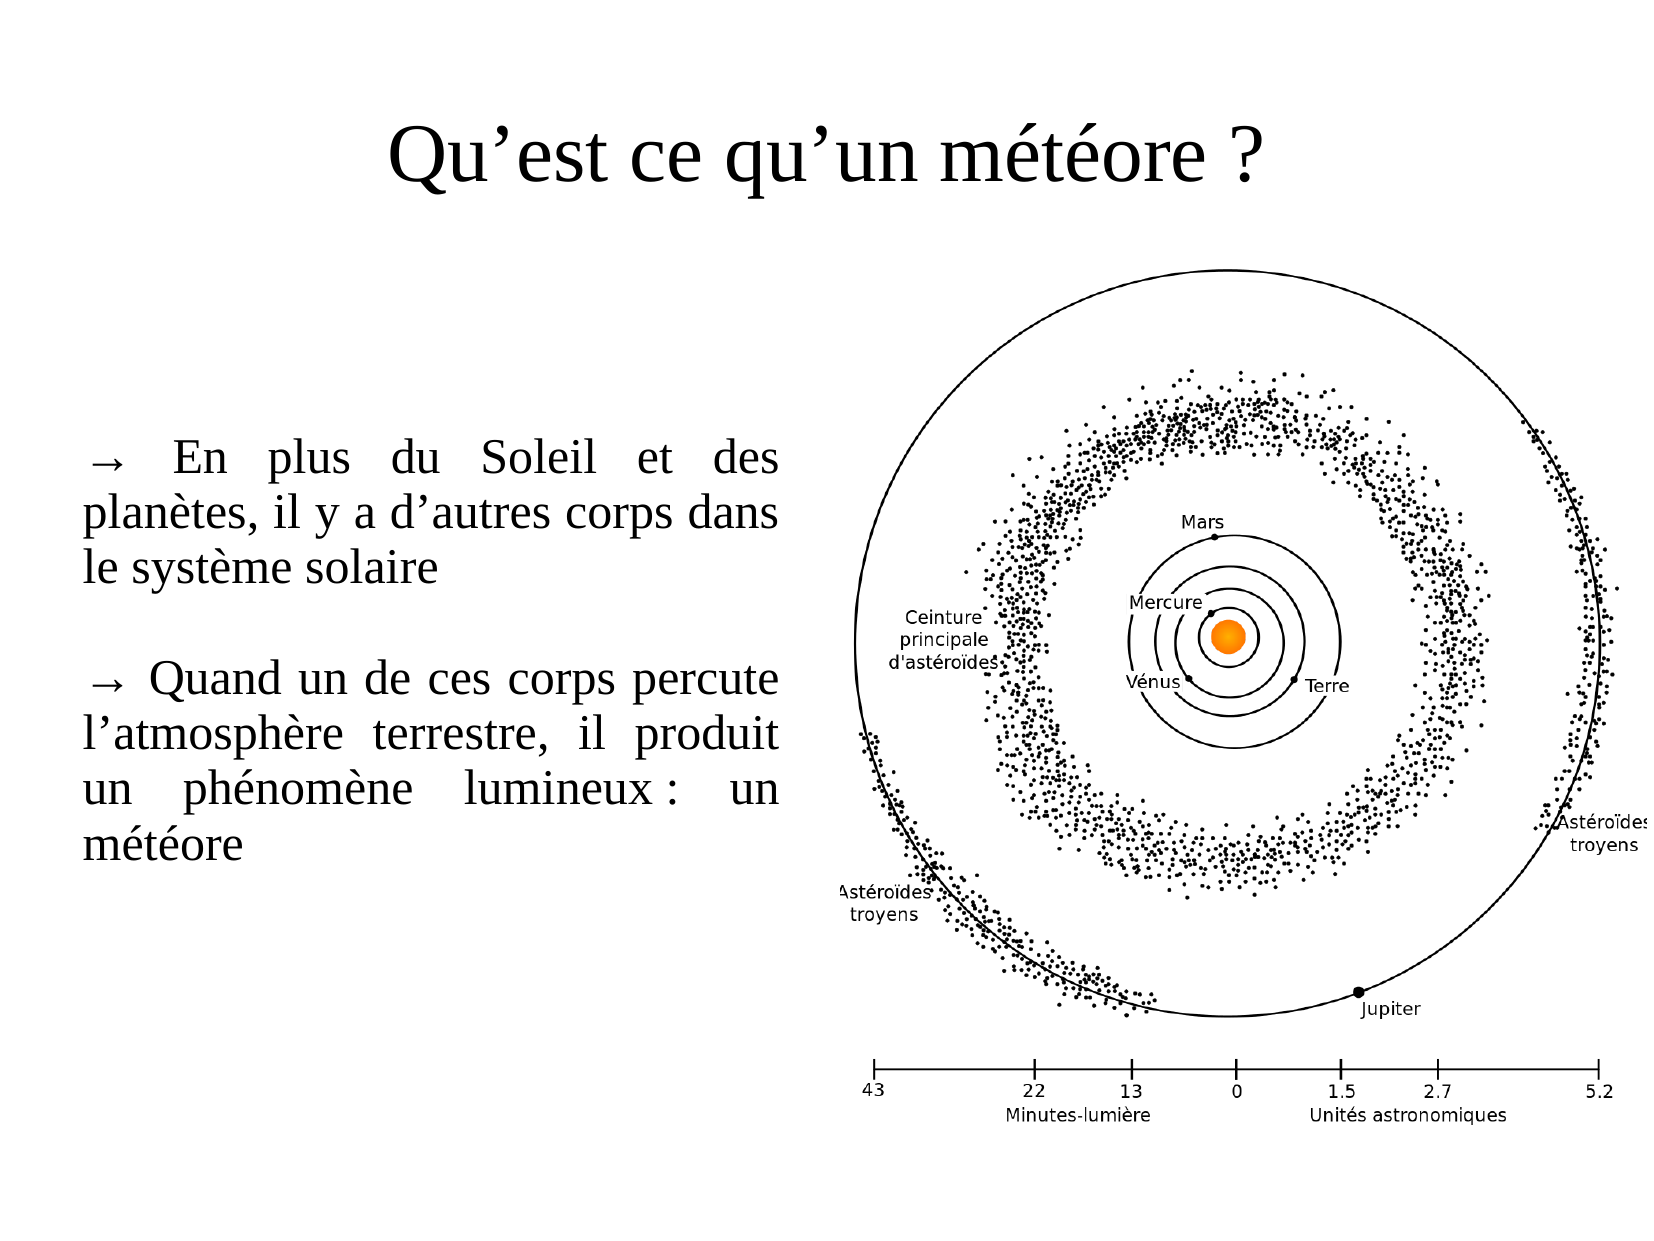

# Qu’est ce qu’un météore ?
→ En plus du Soleil et des planètes, il y a d’autres corps dans le système solaire
→ Quand un de ces corps percute l’atmosphère terrestre, il produit un phénomène lumineux : un météore